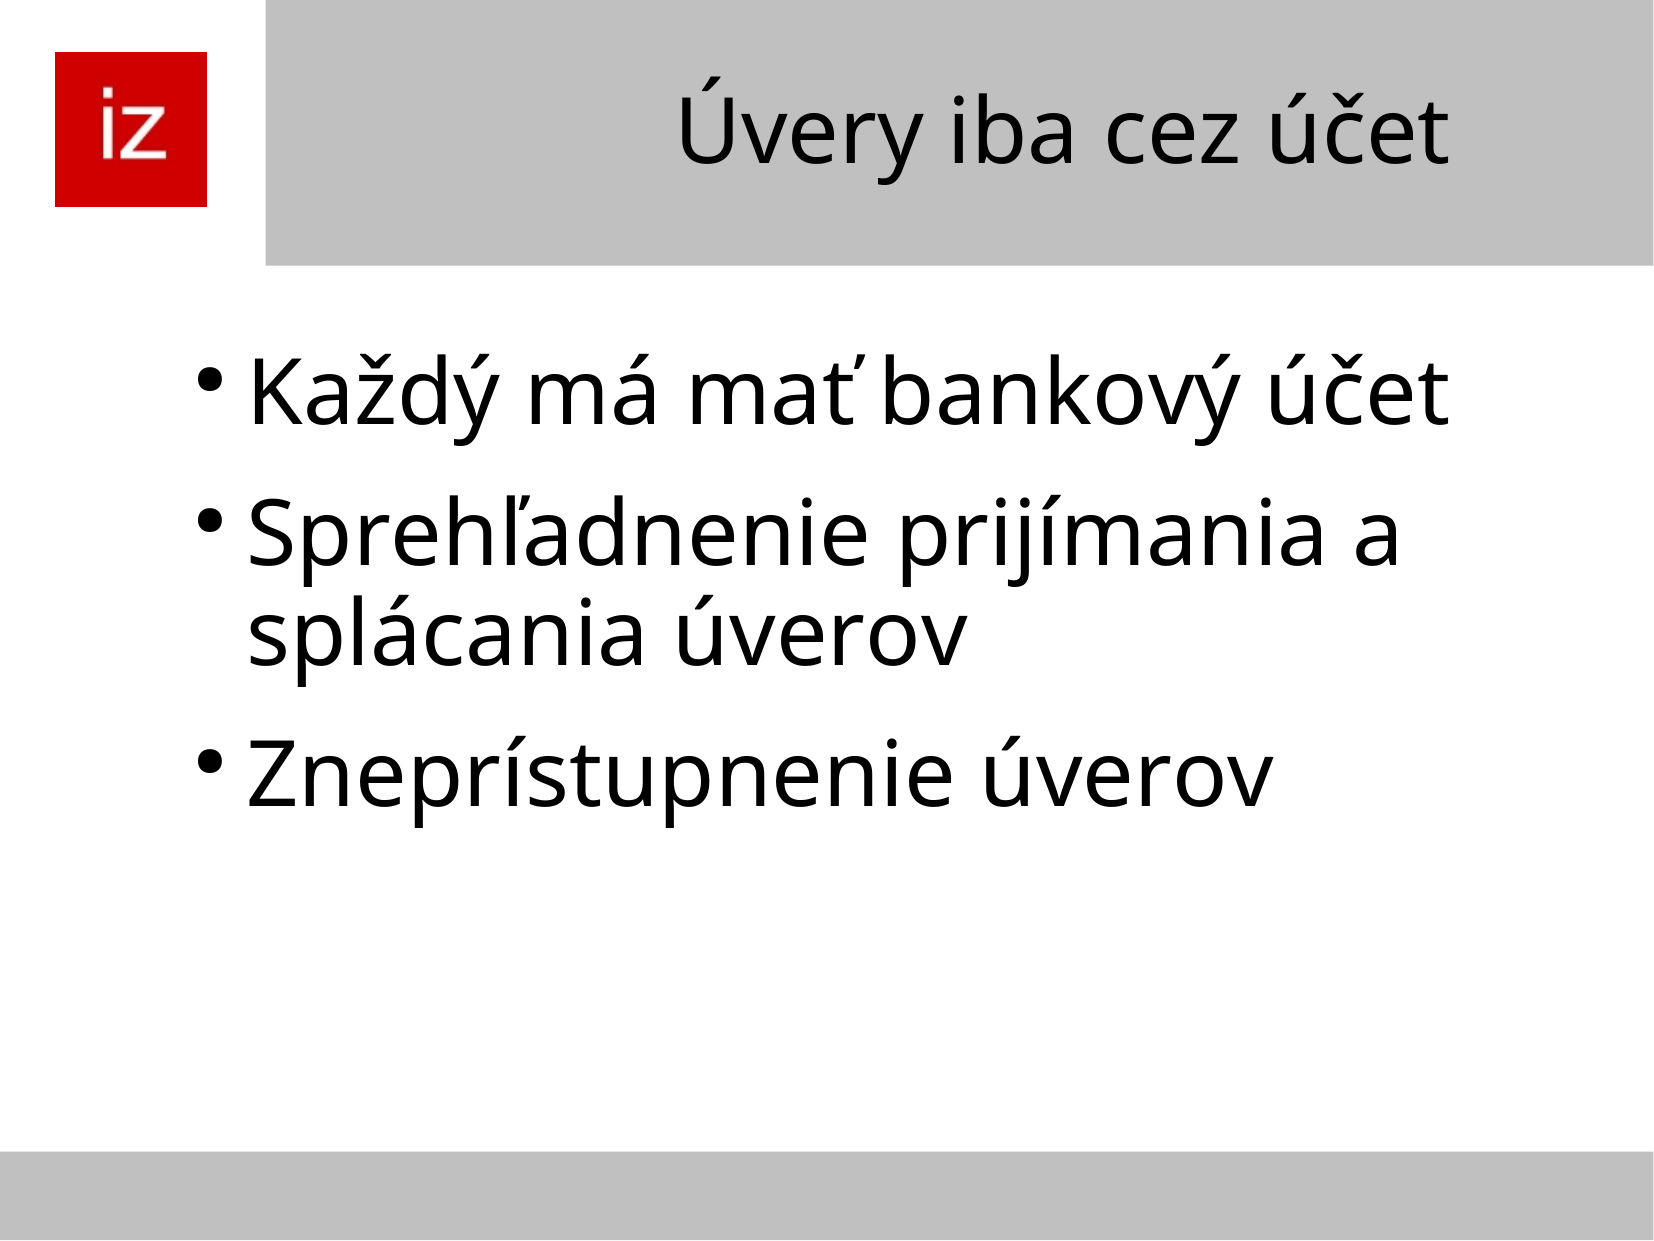

# Úvery iba cez účet
Každý má mať bankový účet
Sprehľadnenie prijímania a splácania úverov
Zneprístupnenie úverov